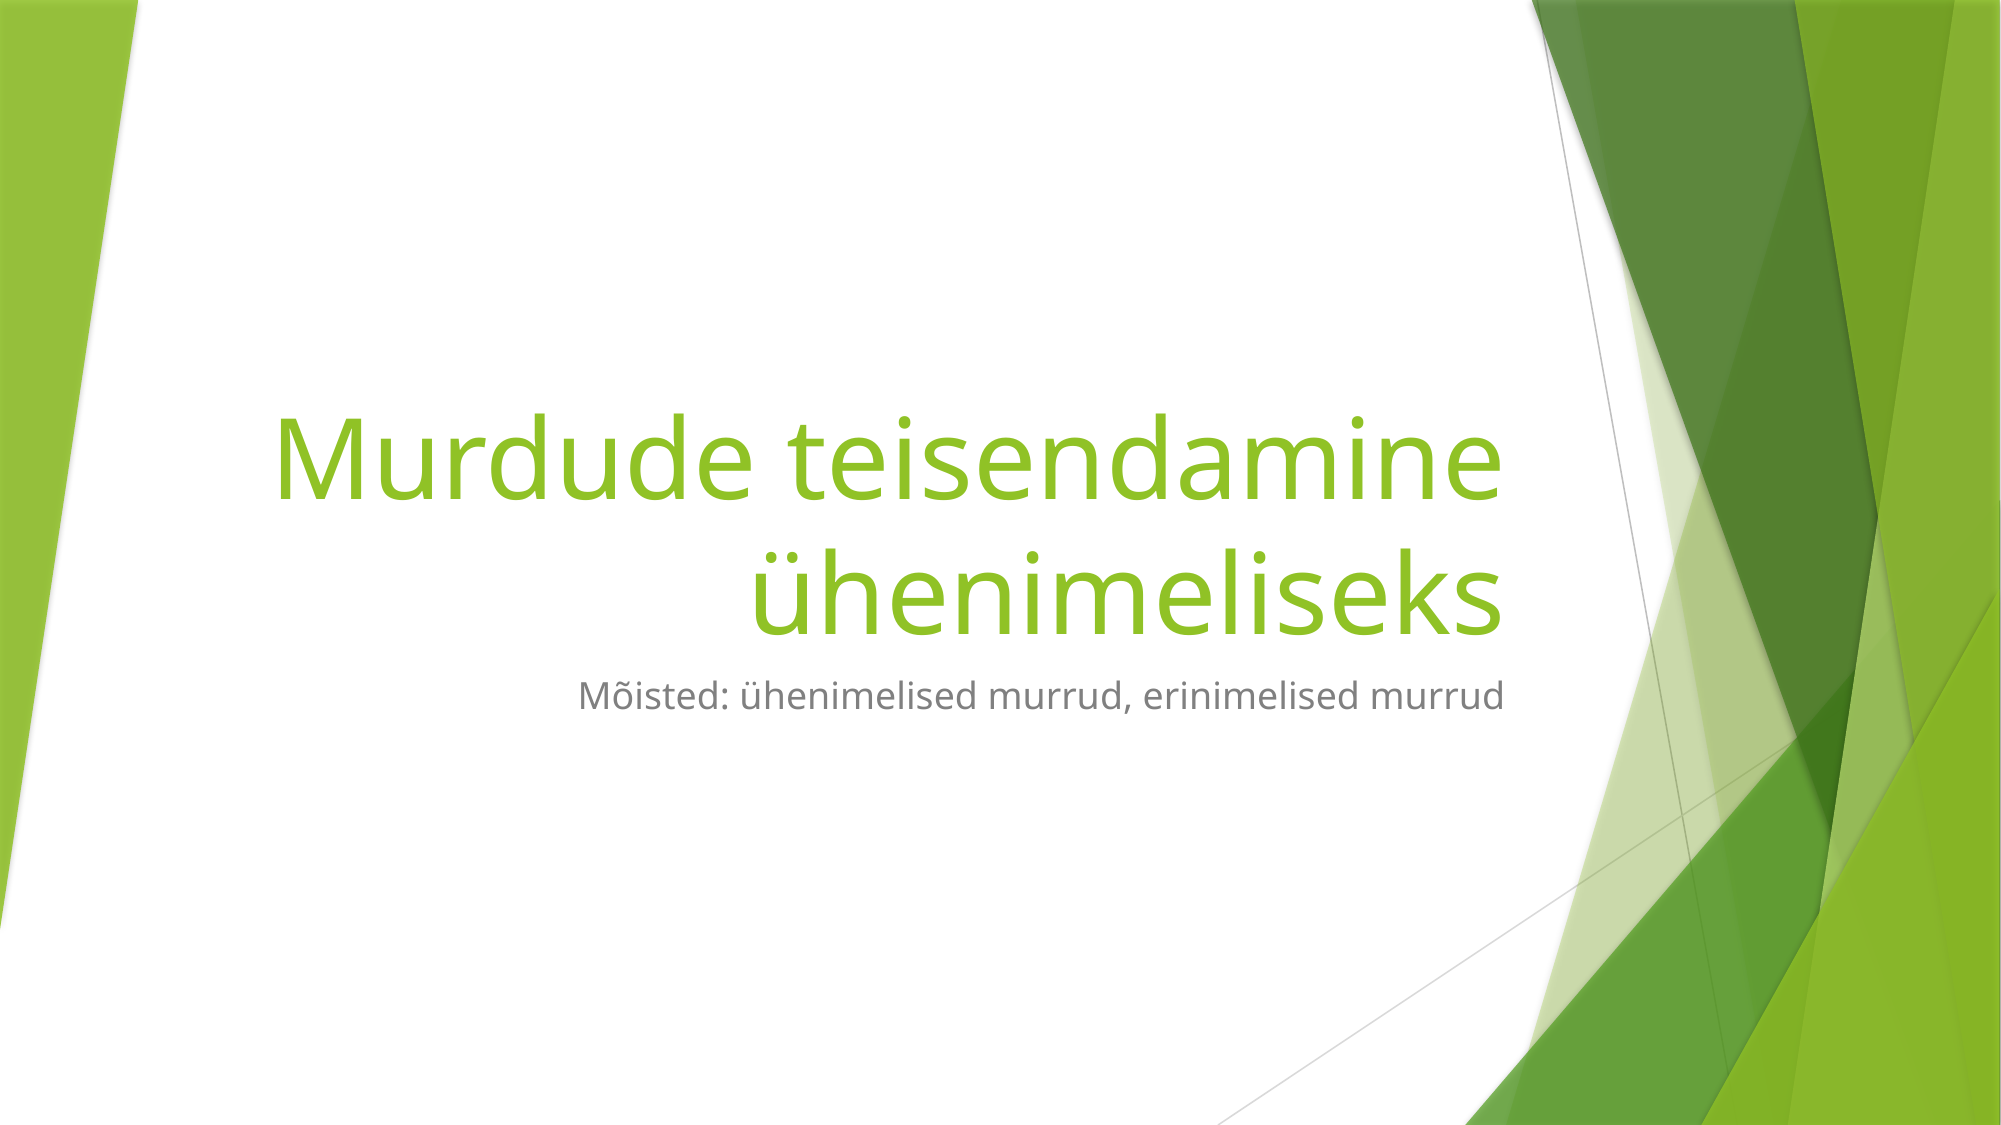

# Murdude teisendamine ühenimeliseks
Mõisted: ühenimelised murrud, erinimelised murrud